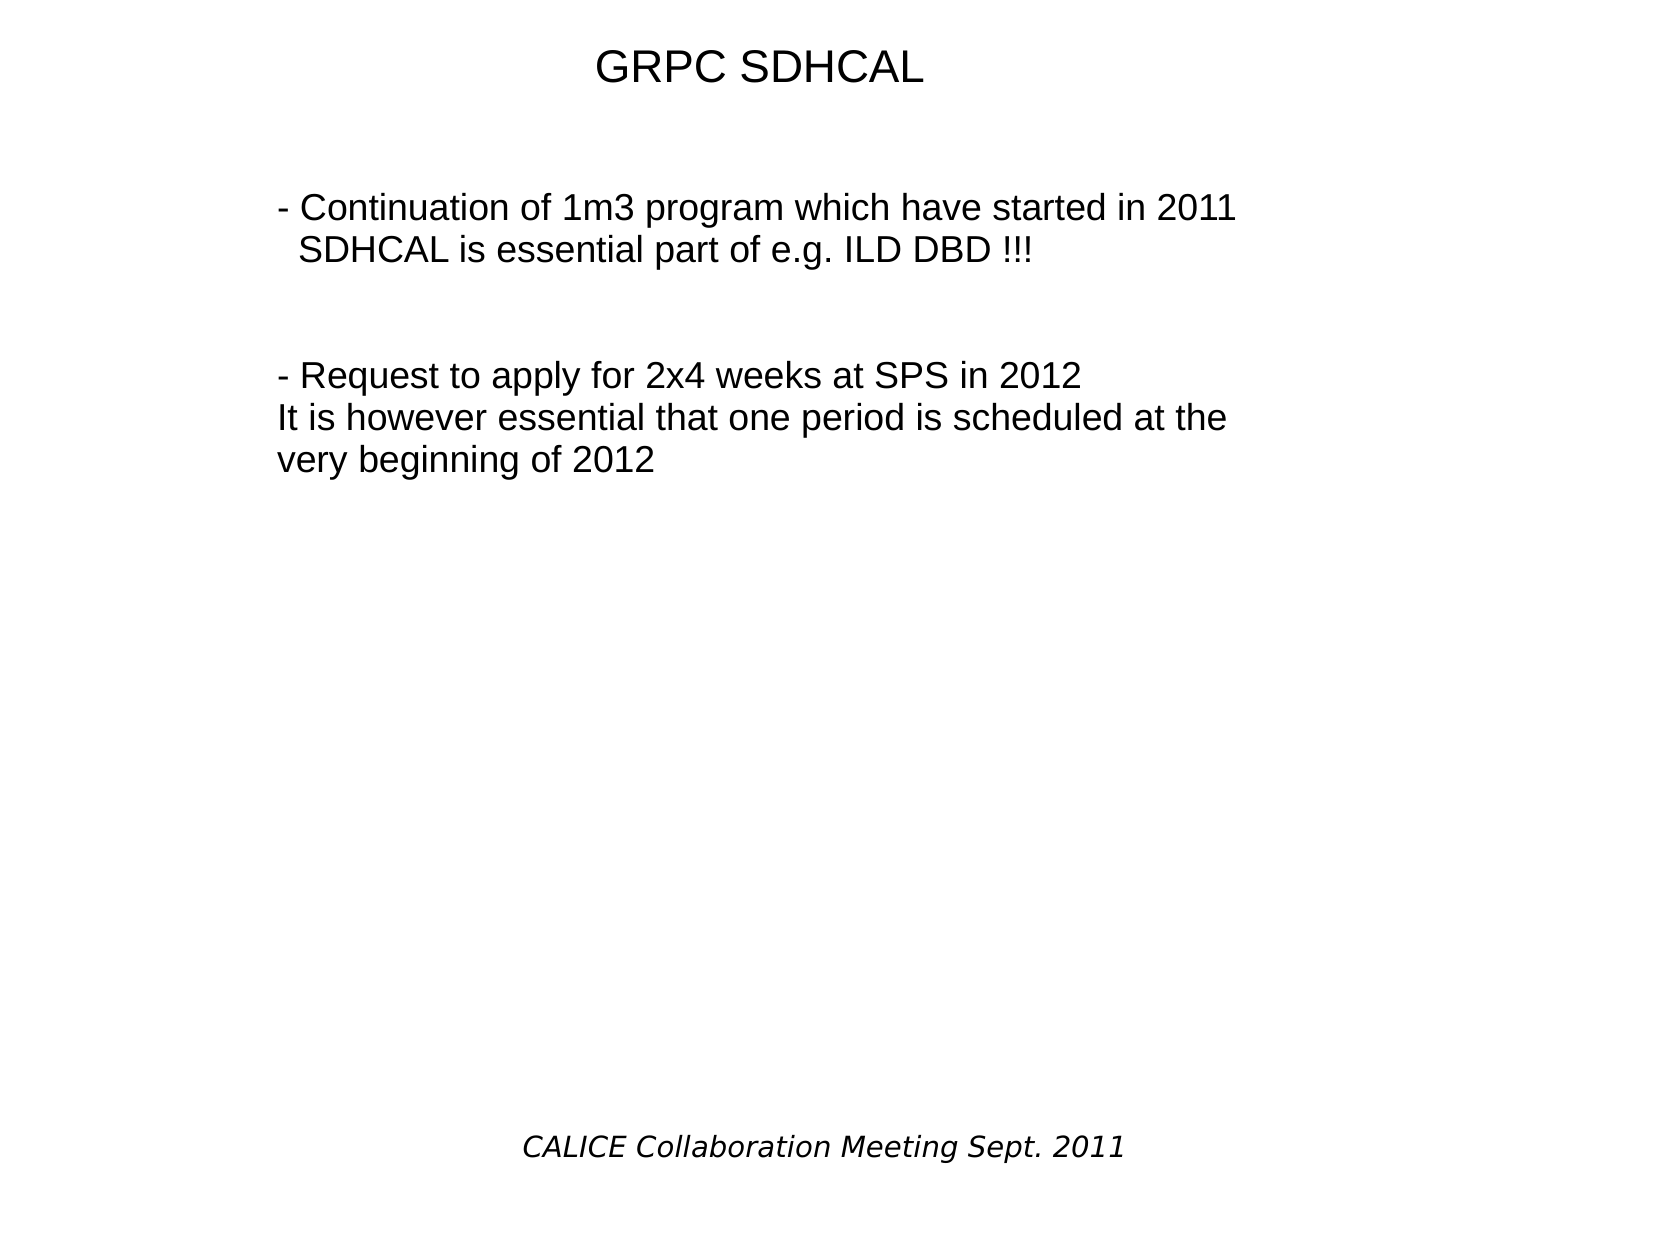

GRPC SDHCAL
- Continuation of 1m3 program which have started in 2011
 SDHCAL is essential part of e.g. ILD DBD !!!
- Request to apply for 2x4 weeks at SPS in 2012
It is however essential that one period is scheduled at the
very beginning of 2012
CALICE Collaboration Meeting Sept. 2011